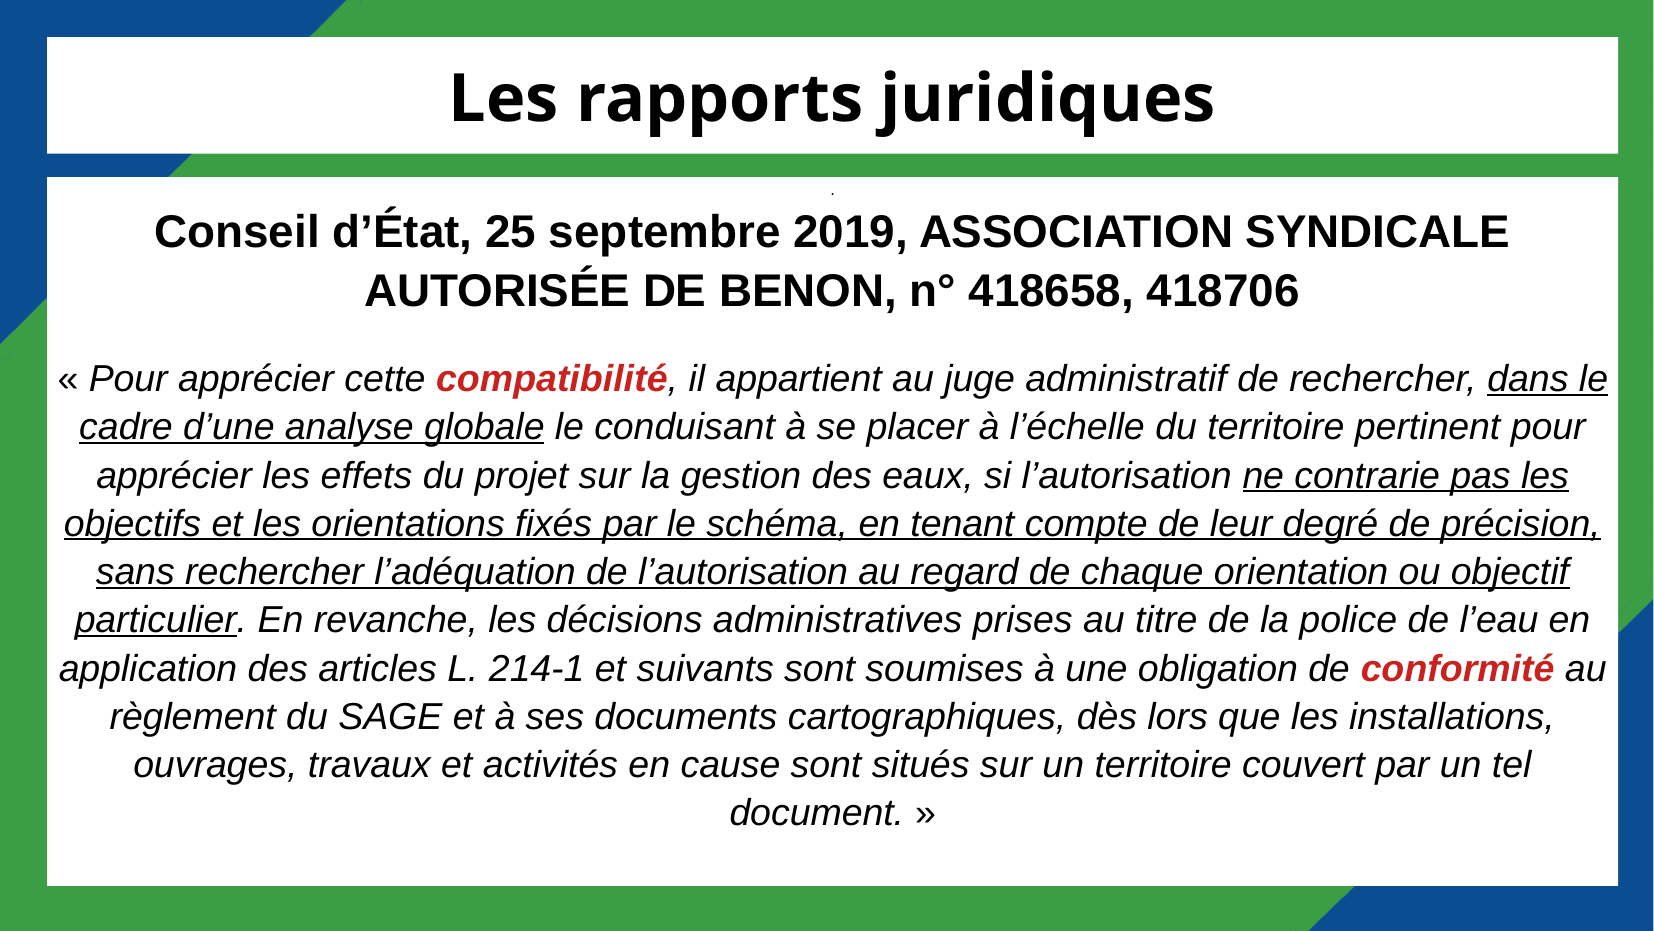

# Les rapports juridiques
.
Conseil d’État, 25 septembre 2019, ASSOCIATION SYNDICALE AUTORISÉE DE BENON, n° 418658, 418706
« Pour apprécier cette compatibilité, il appartient au juge administratif de rechercher, dans le cadre d’une analyse globale le conduisant à se placer à l’échelle du territoire pertinent pour apprécier les effets du projet sur la gestion des eaux, si l’autorisation ne contrarie pas les objectifs et les orientations fixés par le schéma, en tenant compte de leur degré de précision, sans rechercher l’adéquation de l’autorisation au regard de chaque orientation ou objectif particulier. En revanche, les décisions administratives prises au titre de la police de l’eau en application des articles L. 214-1 et suivants sont soumises à une obligation de conformité au règlement du SAGE et à ses documents cartographiques, dès lors que les installations, ouvrages, travaux et activités en cause sont situés sur un territoire couvert par un tel document. »